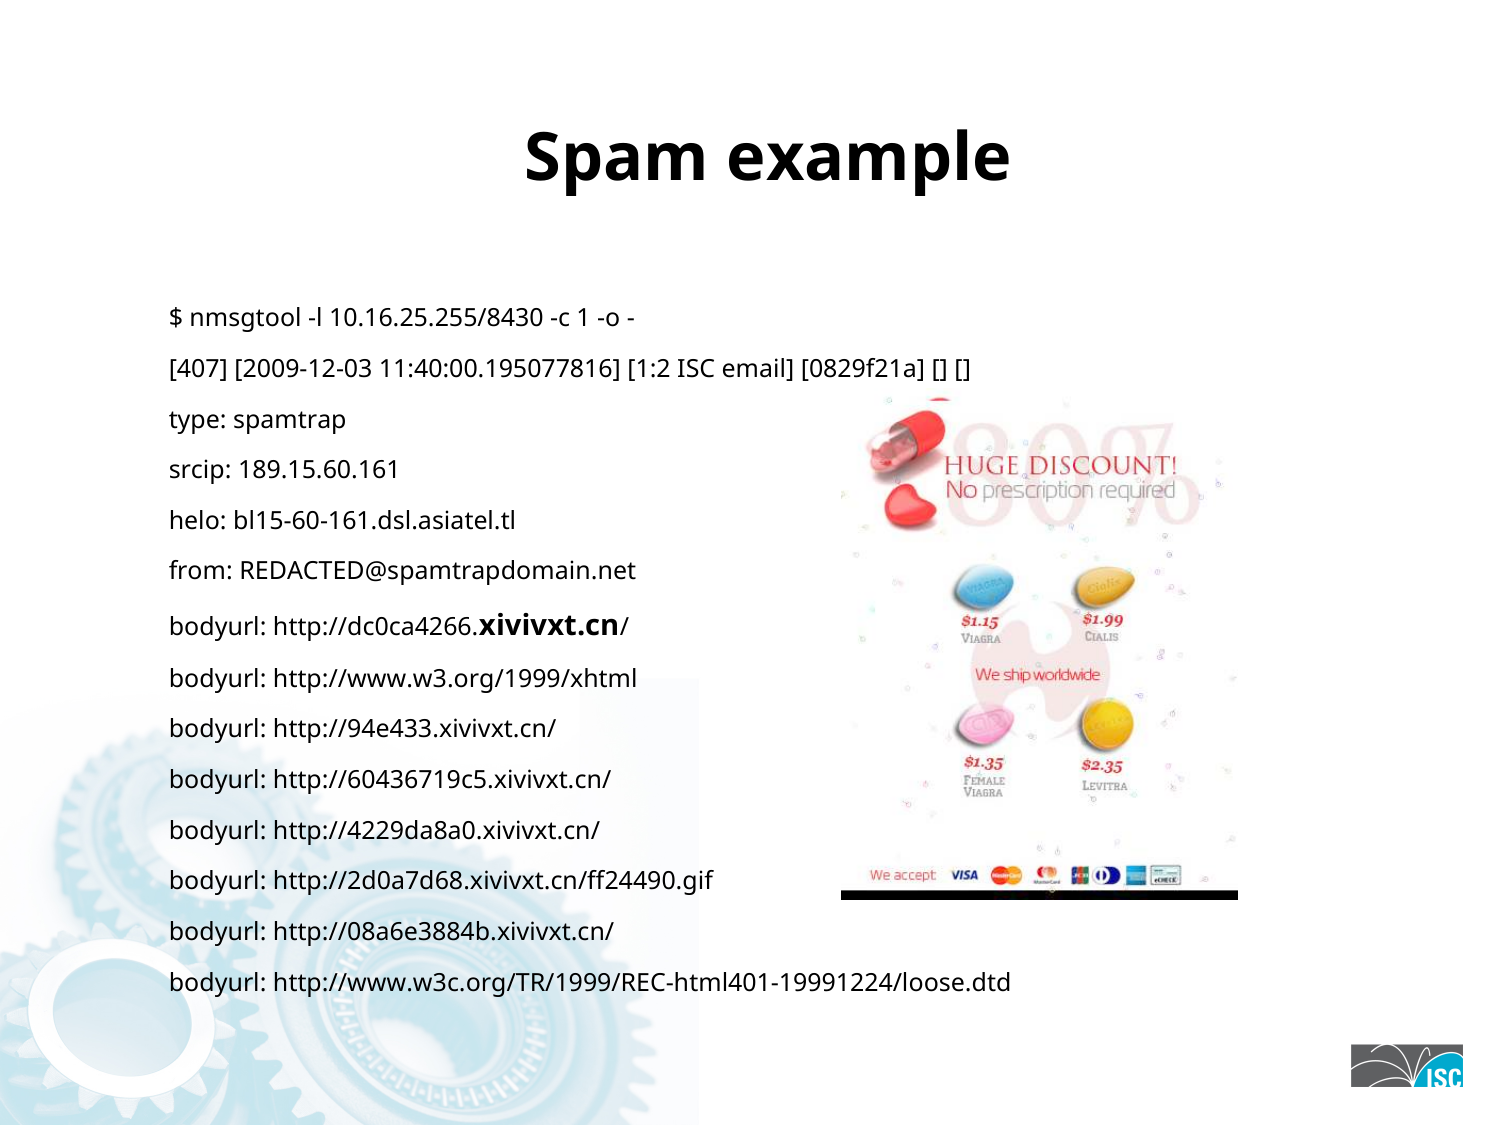

# Spam example
$ nmsgtool -l 10.16.25.255/8430 -c 1 -o -
[407] [2009-12-03 11:40:00.195077816] [1:2 ISC email] [0829f21a] [] []
type: spamtrap
srcip: 189.15.60.161
helo: bl15-60-161.dsl.asiatel.tl
from: REDACTED@spamtrapdomain.net
bodyurl: http://dc0ca4266.xivivxt.cn/
bodyurl: http://www.w3.org/1999/xhtml
bodyurl: http://94e433.xivivxt.cn/
bodyurl: http://60436719c5.xivivxt.cn/
bodyurl: http://4229da8a0.xivivxt.cn/
bodyurl: http://2d0a7d68.xivivxt.cn/ff24490.gif
bodyurl: http://08a6e3884b.xivivxt.cn/
bodyurl: http://www.w3c.org/TR/1999/REC-html401-19991224/loose.dtd